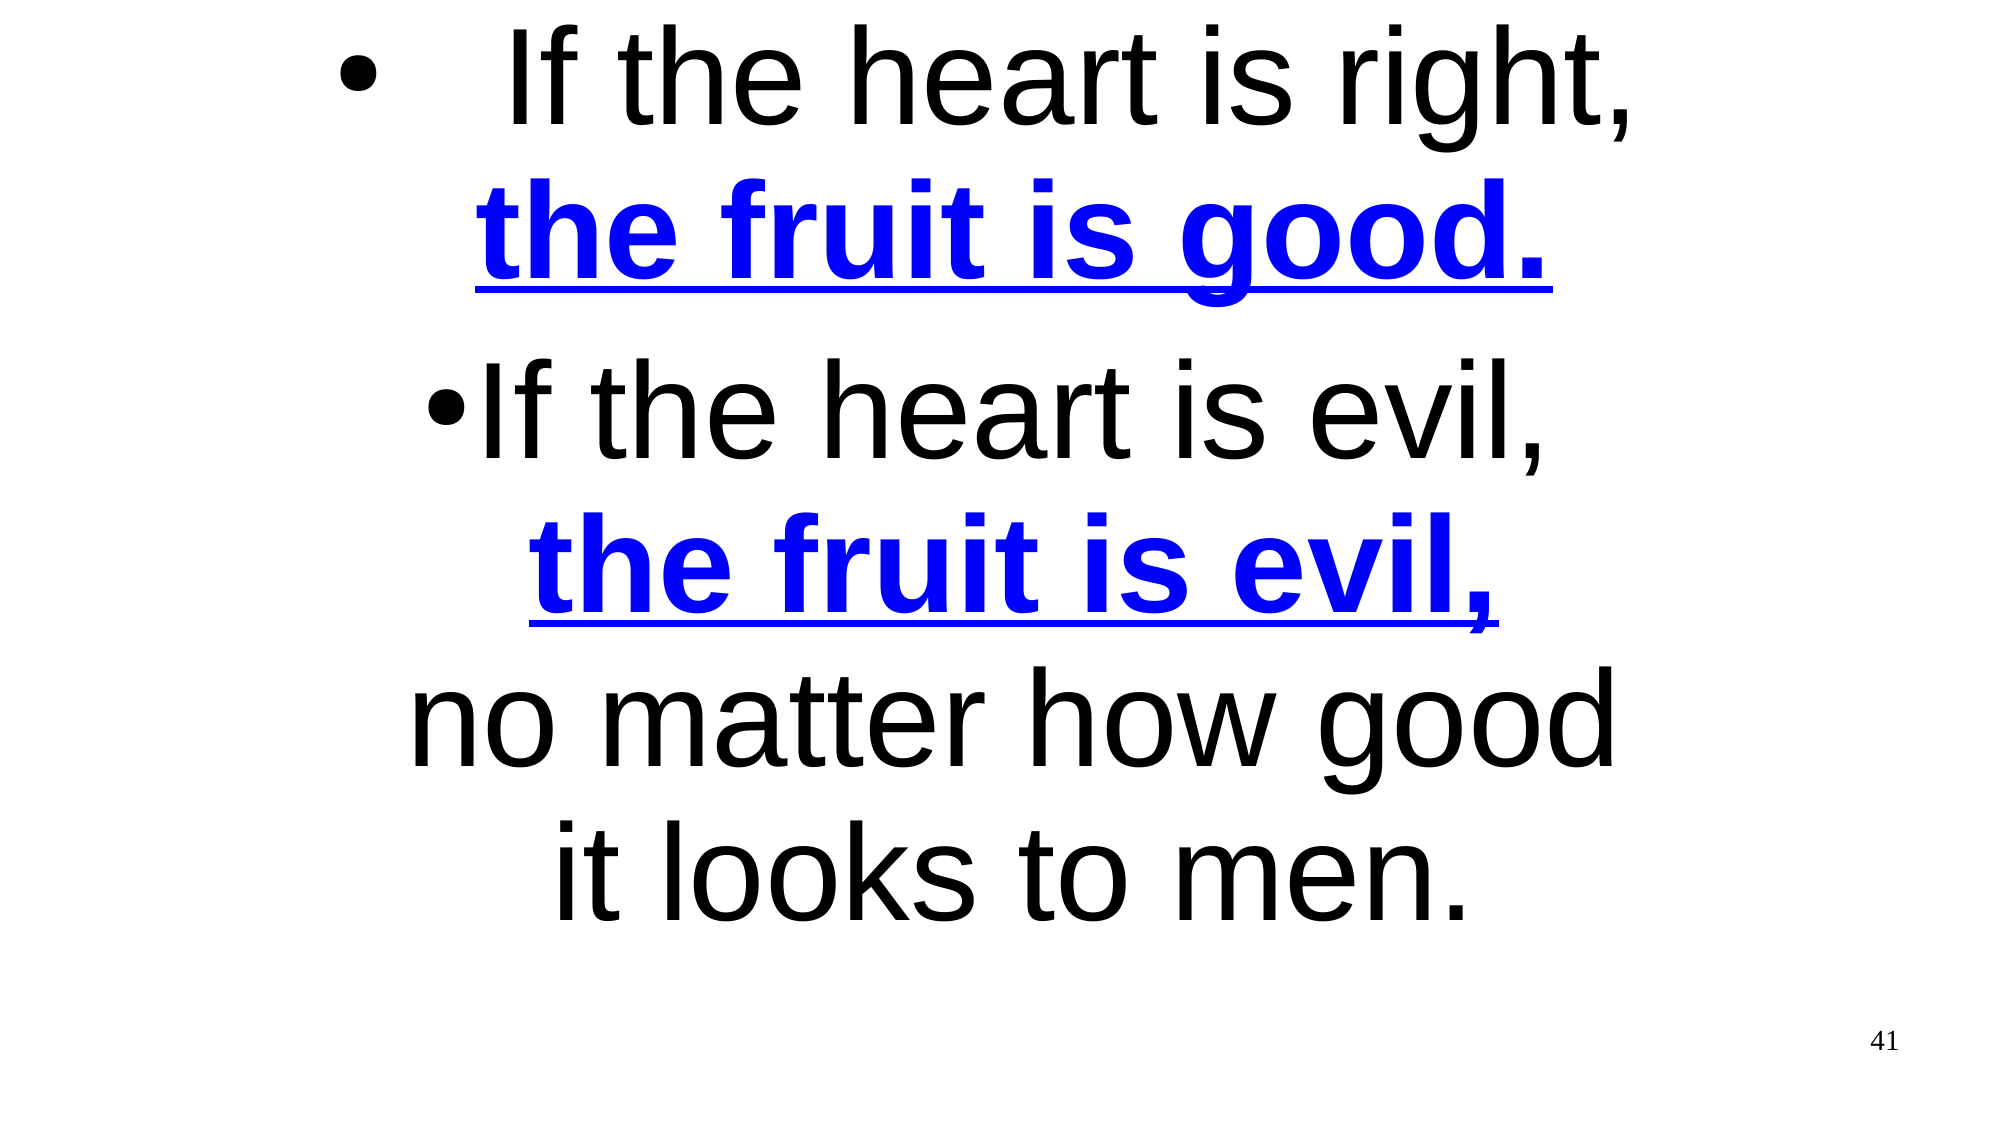

# If the heart is right, the fruit is good.
If the heart is evil,
the fruit is evil,
no matter how good
it looks to men.
41